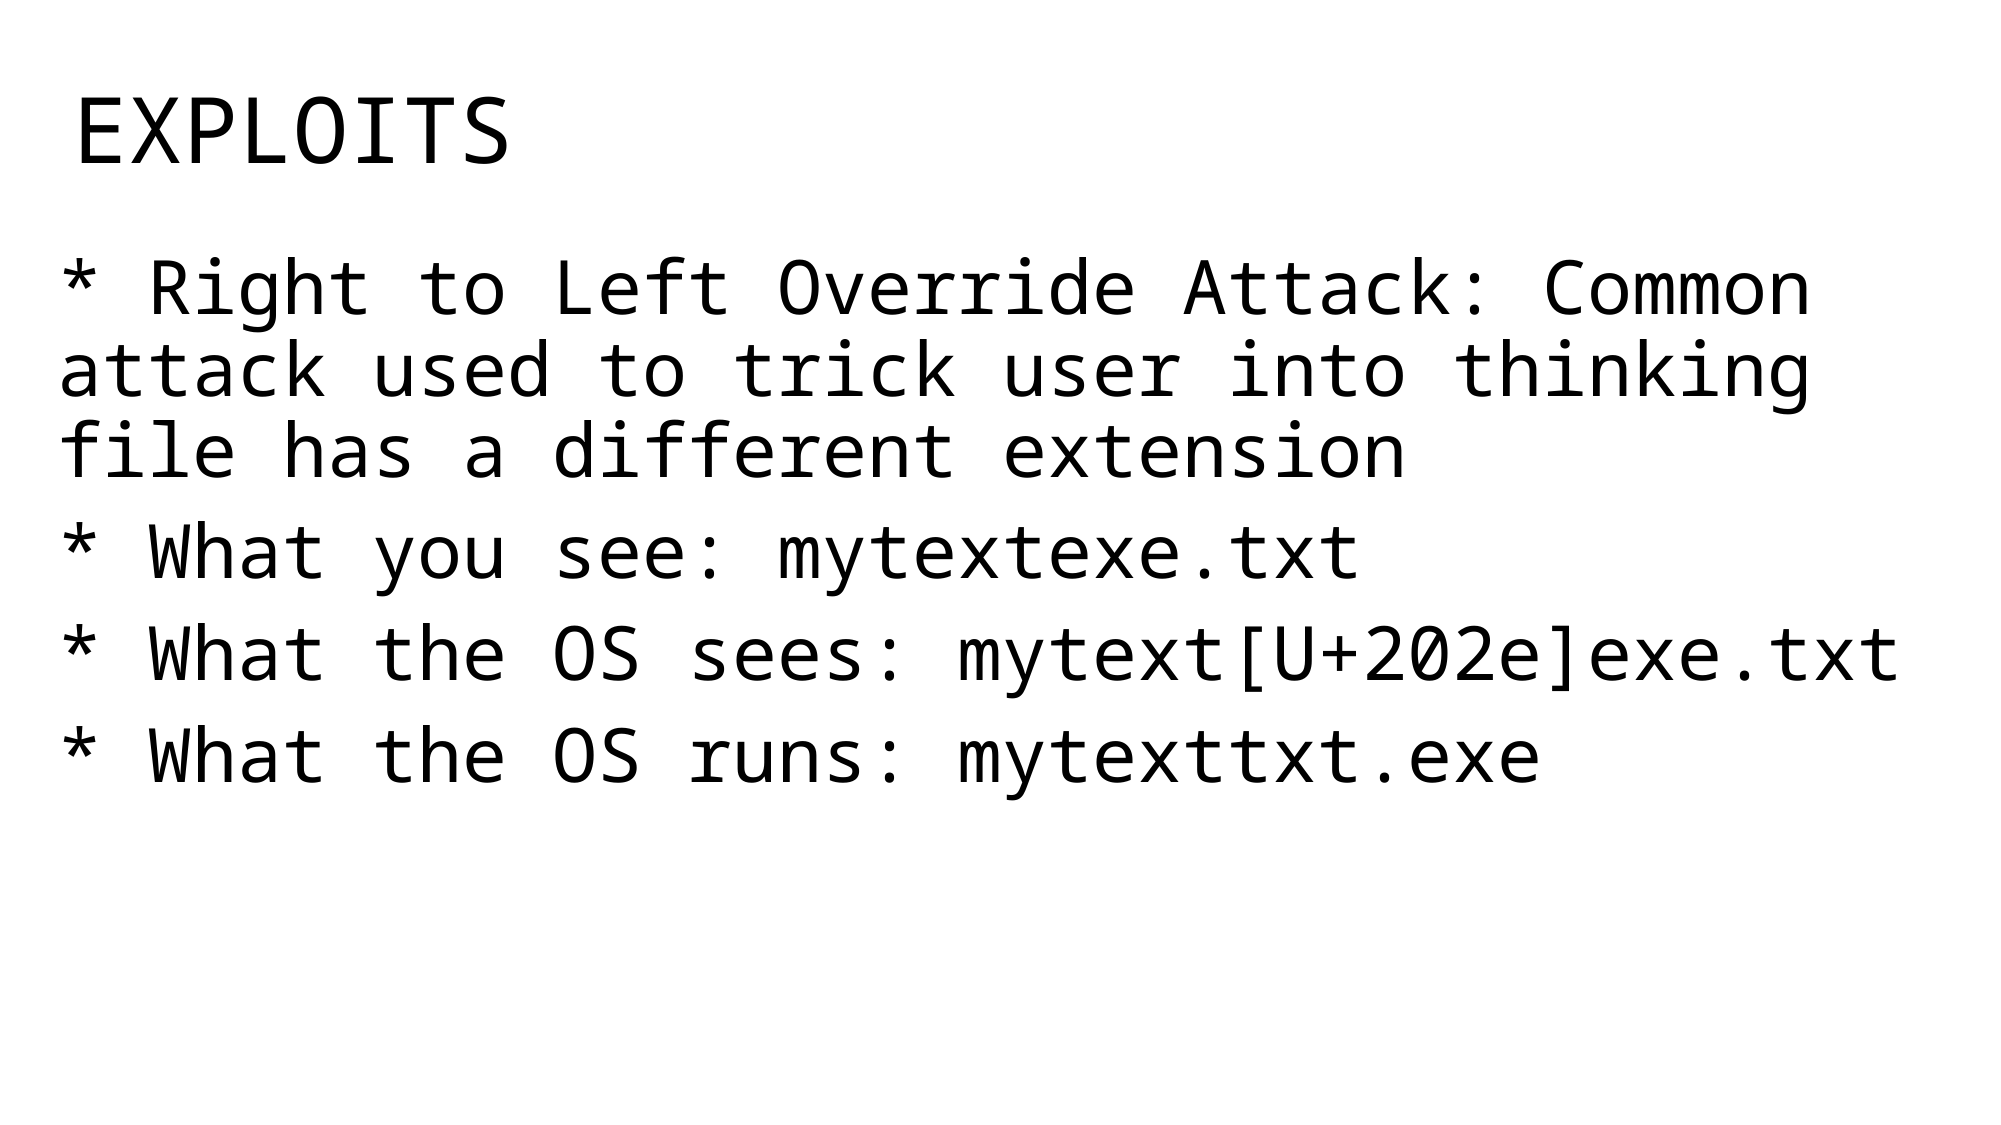

# EXPLOITS
* Right to Left Override Attack: Common attack used to trick user into thinking file has a different extension
* What you see: mytextexe.txt
* What the OS sees: mytext[U+202e]exe.txt
* What the OS runs: mytexttxt.exe